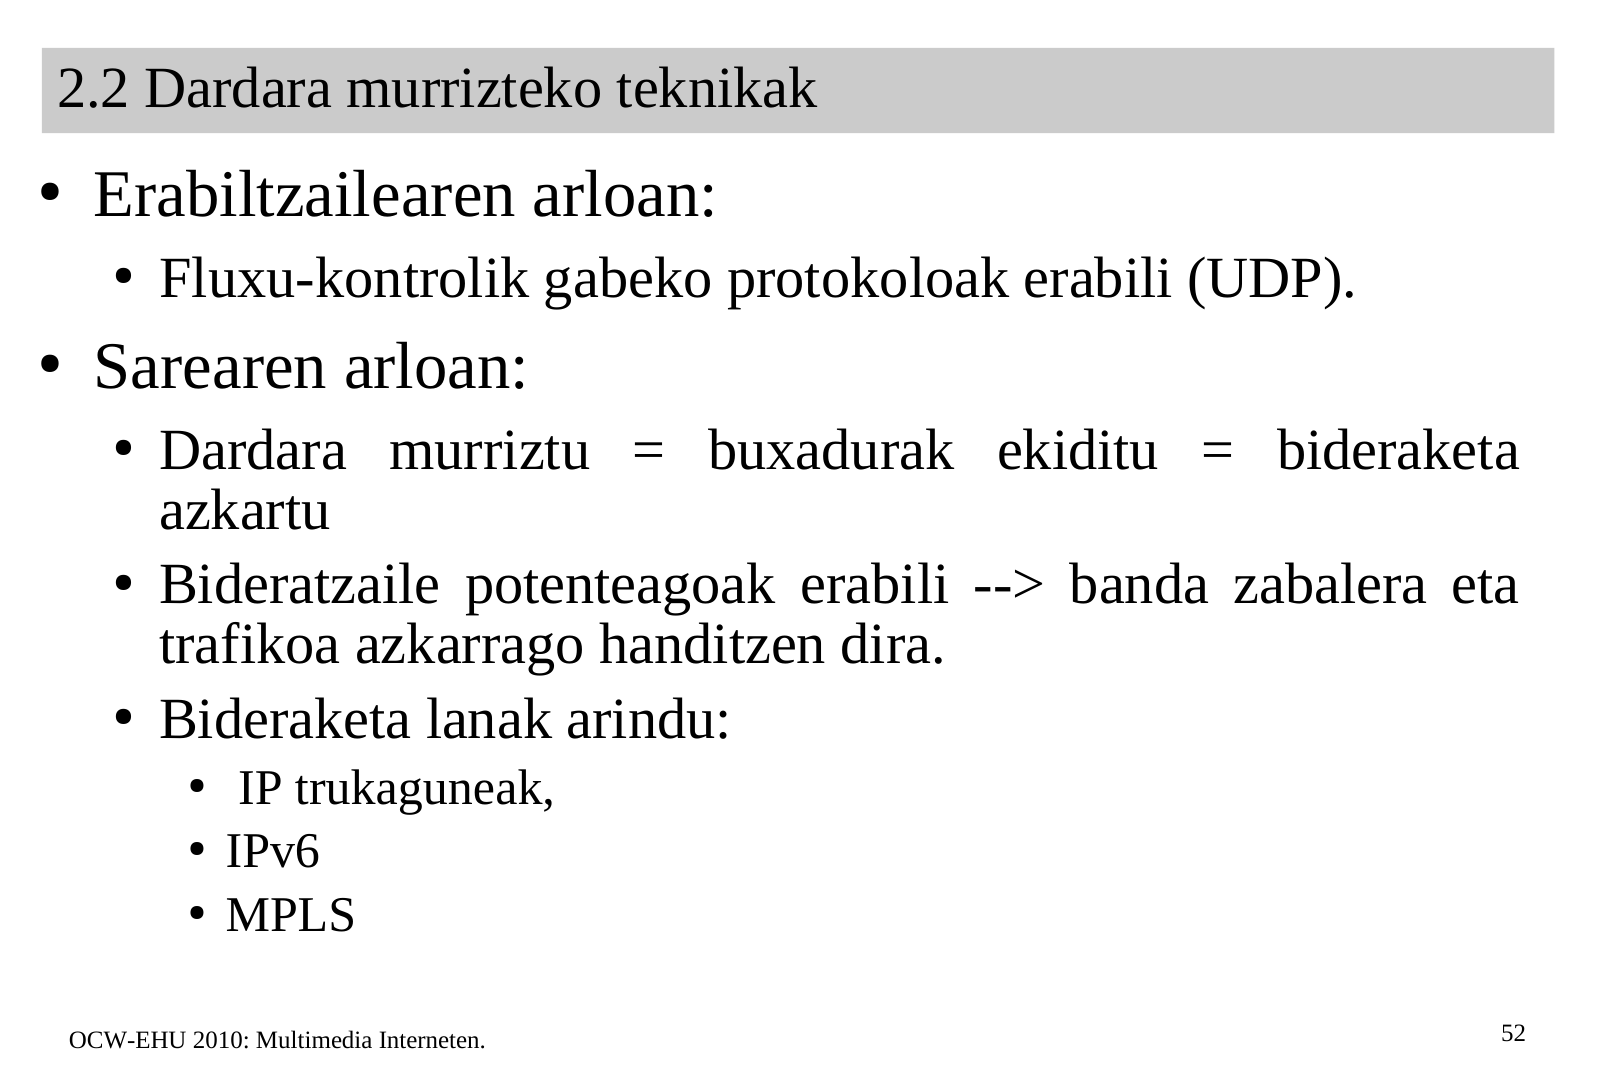

# 2.2 Dardara murrizteko teknikak
Erabiltzailearen arloan:
Fluxu-kontrolik gabeko protokoloak erabili (UDP).
Sarearen arloan:
Dardara murriztu = buxadurak ekiditu = bideraketa azkartu
Bideratzaile potenteagoak erabili --> banda zabalera eta trafikoa azkarrago handitzen dira.
Bideraketa lanak arindu:
 IP trukaguneak,
IPv6
MPLS
52